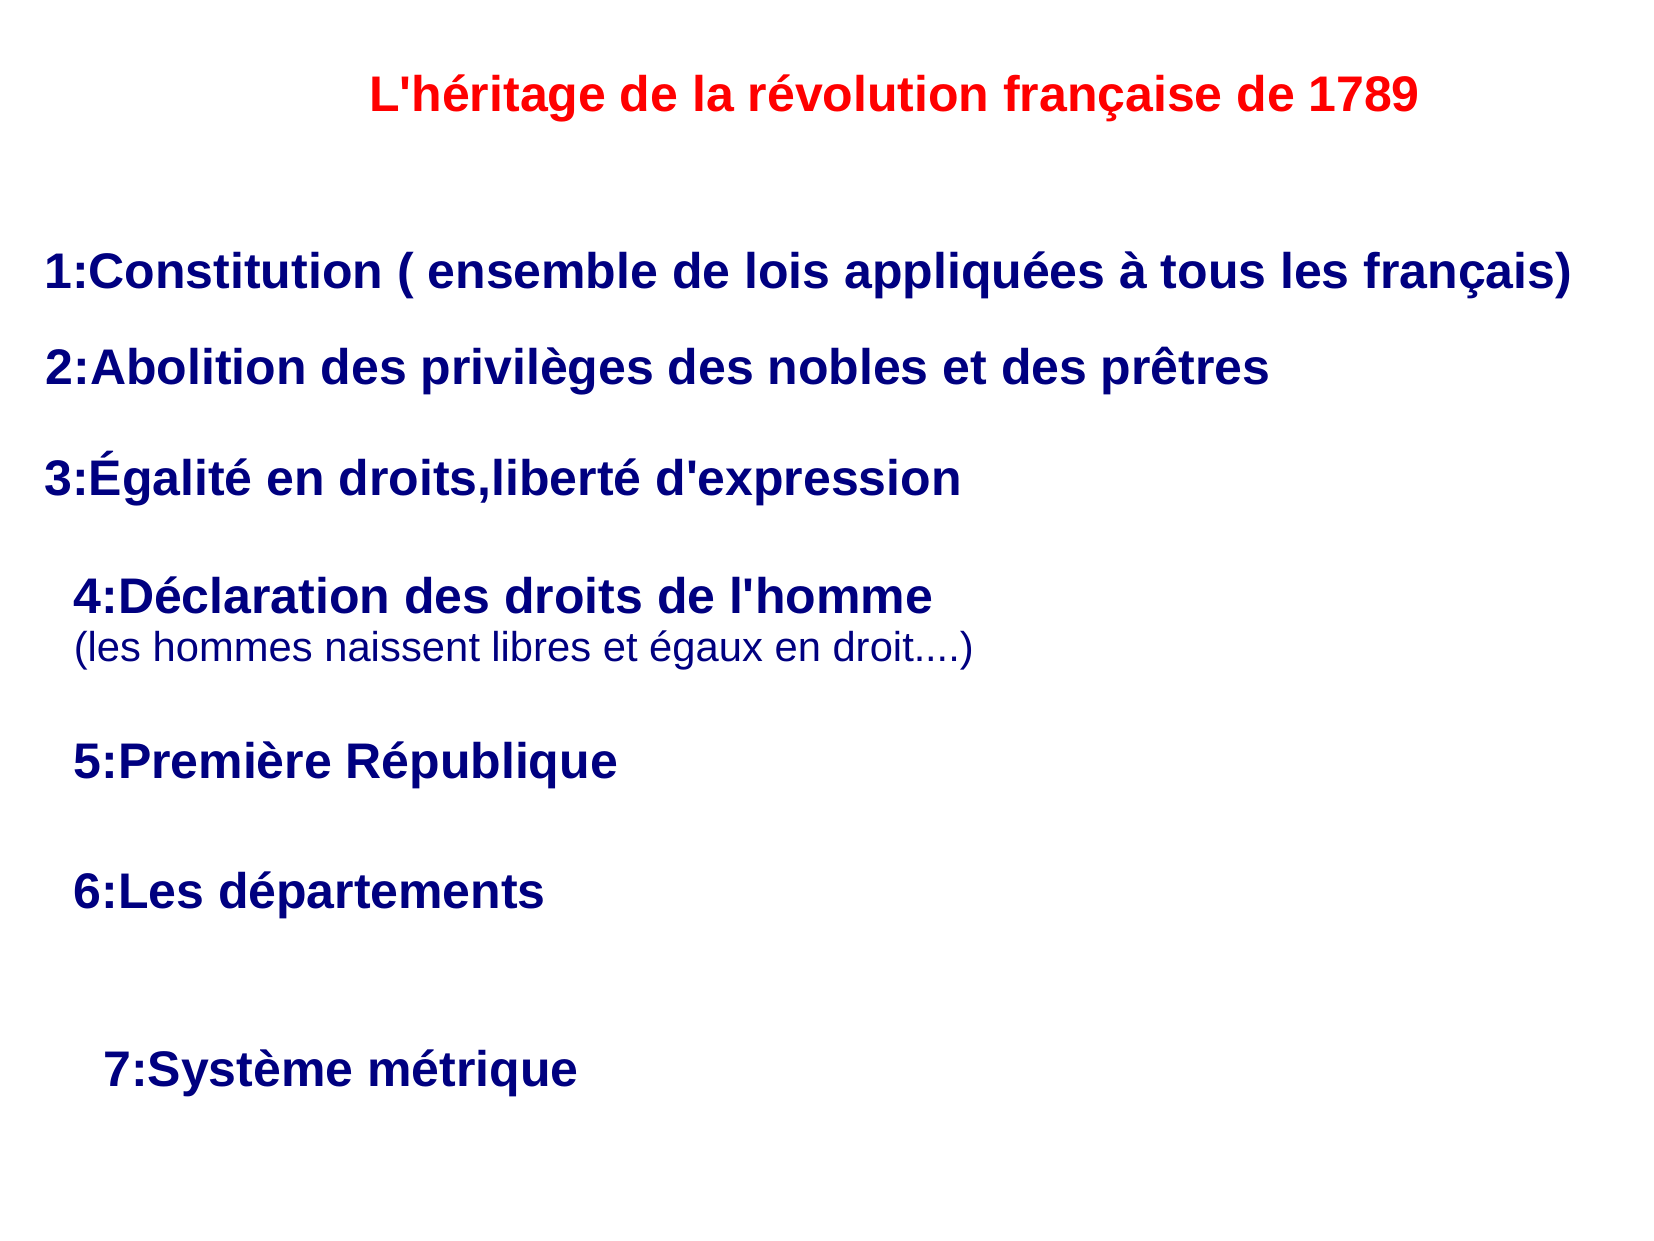

L'héritage de la révolution française de 1789
1:Constitution ( ensemble de lois appliquées à tous les français)
2:Abolition des privilèges des nobles et des prêtres
3:Égalité en droits,liberté d'expression
4:Déclaration des droits de l'homme
(les hommes naissent libres et égaux en droit....)
5:Première République
6:Les départements
7:Système métrique